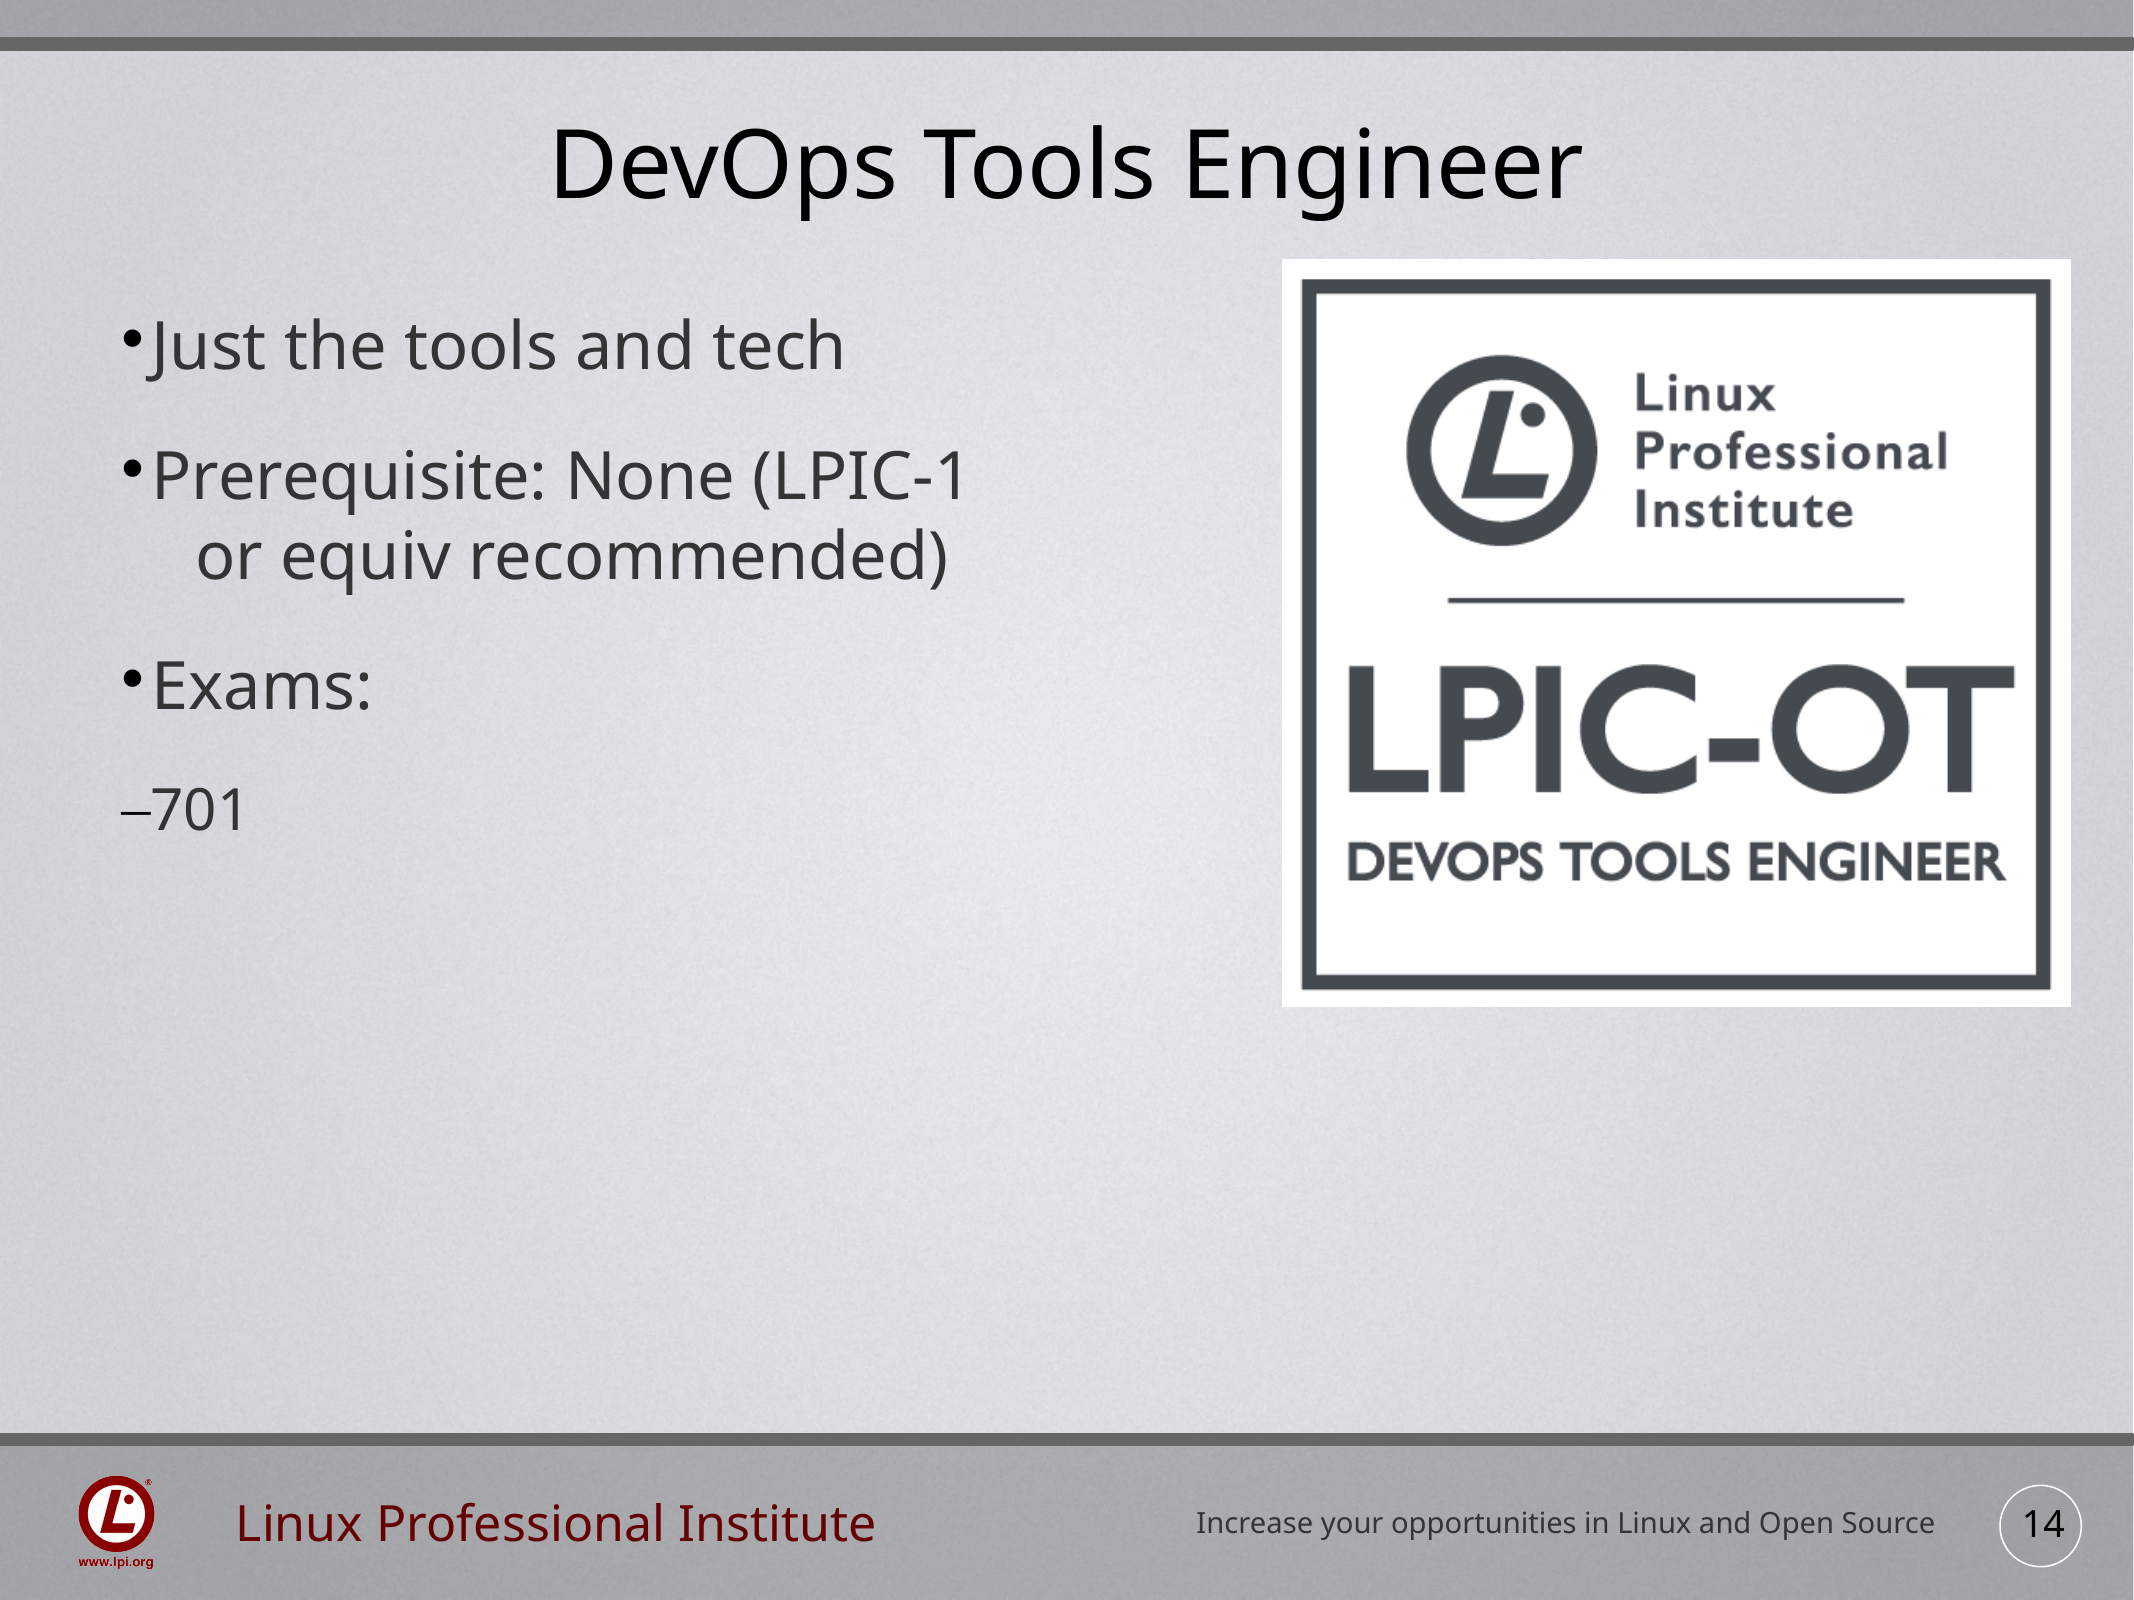

# DevOps Tools Engineer
Just the tools and tech
Prerequisite: None (LPIC-1
	or equiv recommended)
Exams:
701